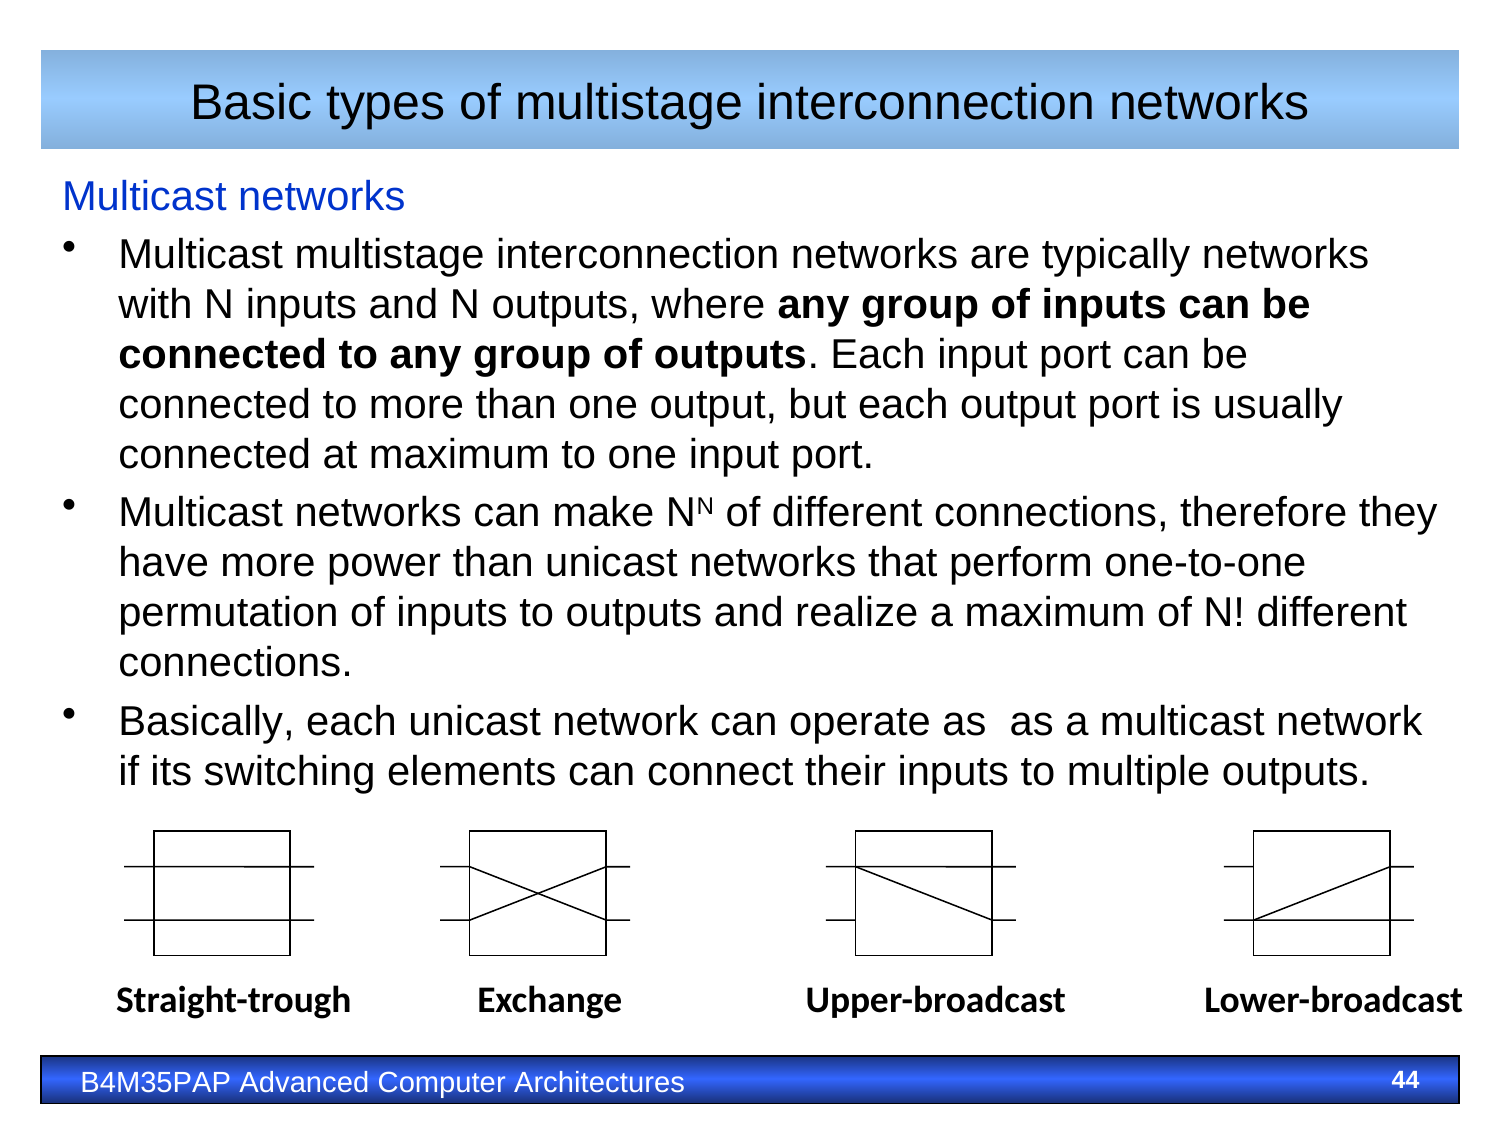

# Basic types of multistage interconnection networks
Multicast networks
Multicast multistage interconnection networks are typically networks with N inputs and N outputs, where any group of inputs can be connected to any group of outputs. Each input port can be connected to more than one output, but each output port is usually connected at maximum to one input port.
Multicast networks can make NN of different connections, therefore they have more power than unicast networks that perform one-to-one permutation of inputs to outputs and realize a maximum of N! different connections.
Basically, each unicast network can operate as as a multicast network if its switching elements can connect their inputs to multiple outputs.
Straight-trough
Exchange
Upper-broadcast
Lower-broadcast